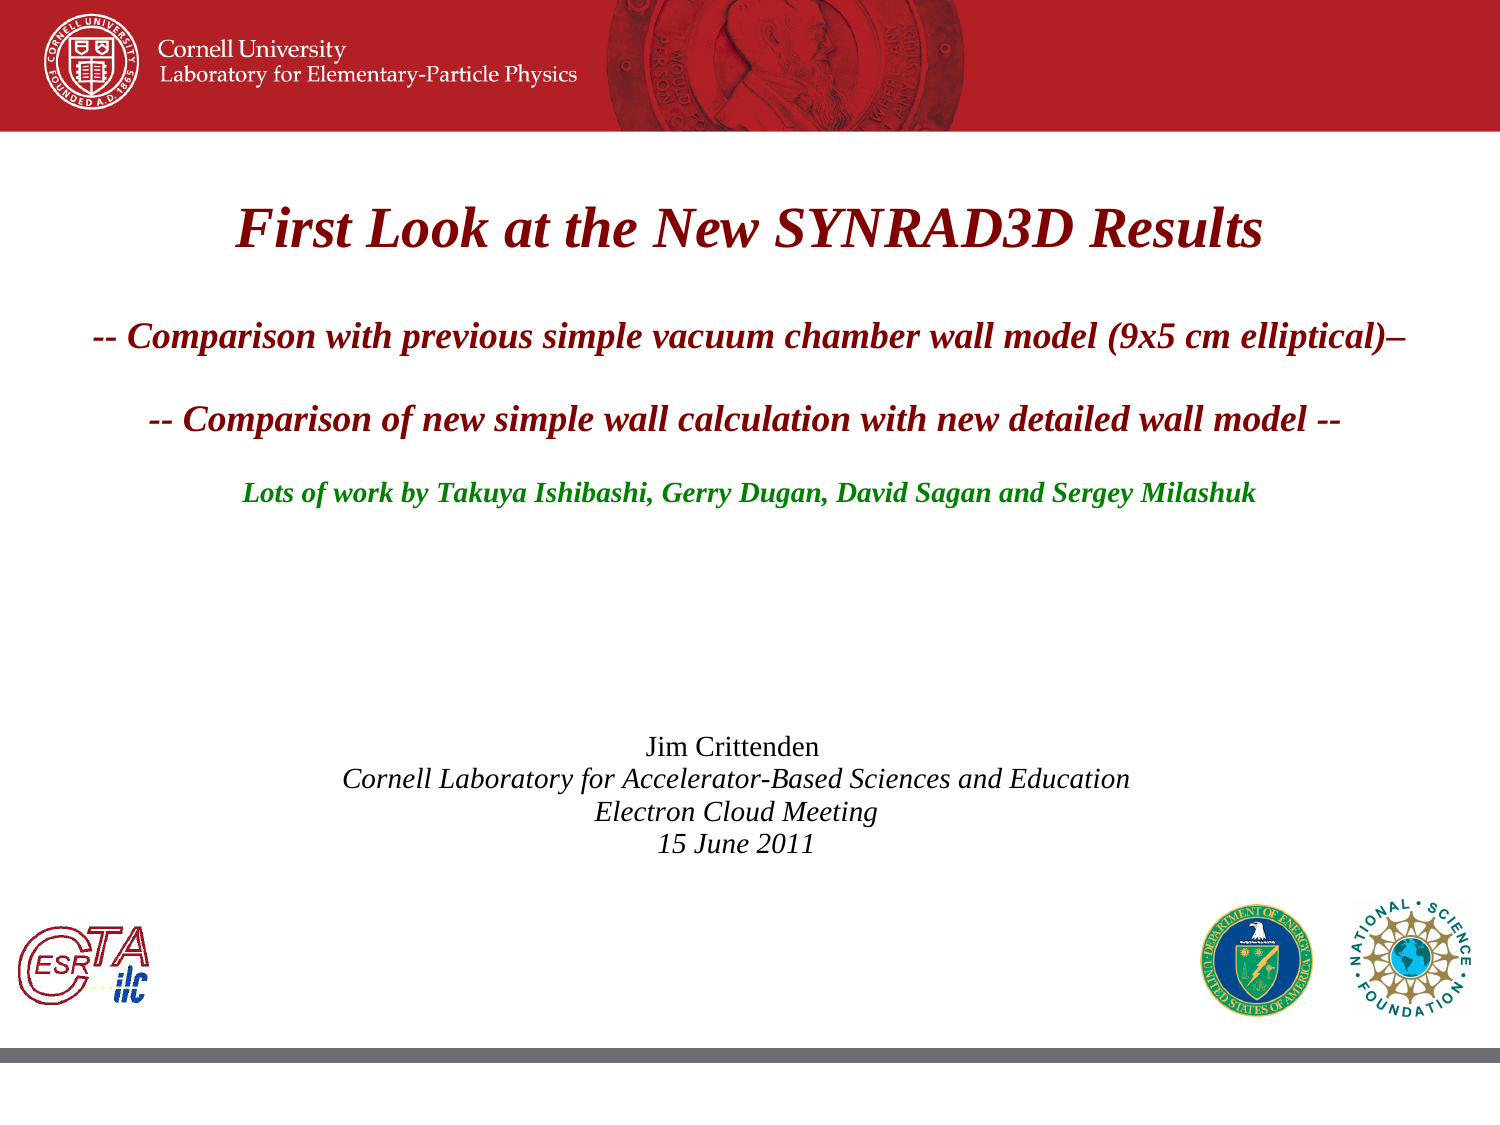

First Look at the New SYNRAD3D Results
-- Comparison with previous simple vacuum chamber wall model (9x5 cm elliptical)–
-- Comparison of new simple wall calculation with new detailed wall model --
Lots of work by Takuya Ishibashi, Gerry Dugan, David Sagan and Sergey Milashuk
# Jim Crittenden
Cornell Laboratory for Accelerator-Based Sciences and Education
Electron Cloud Meeting
15 June 2011